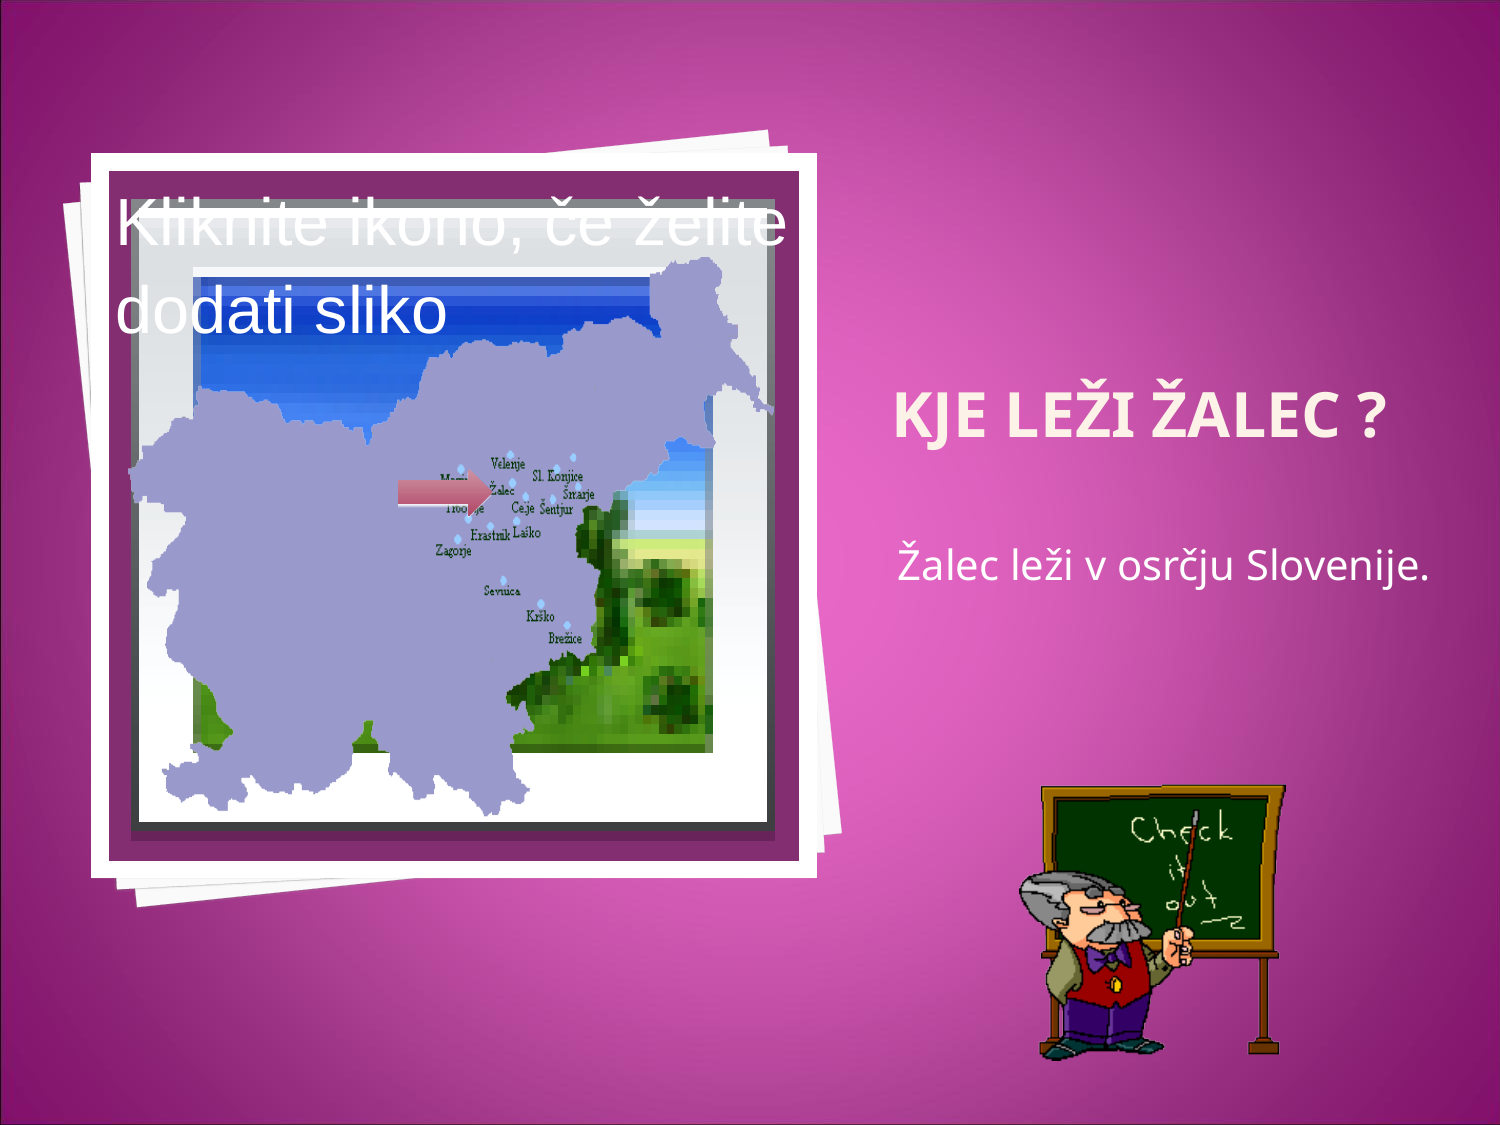

# Kje leži žalec ?
Žalec leži v osrčju Slovenije.